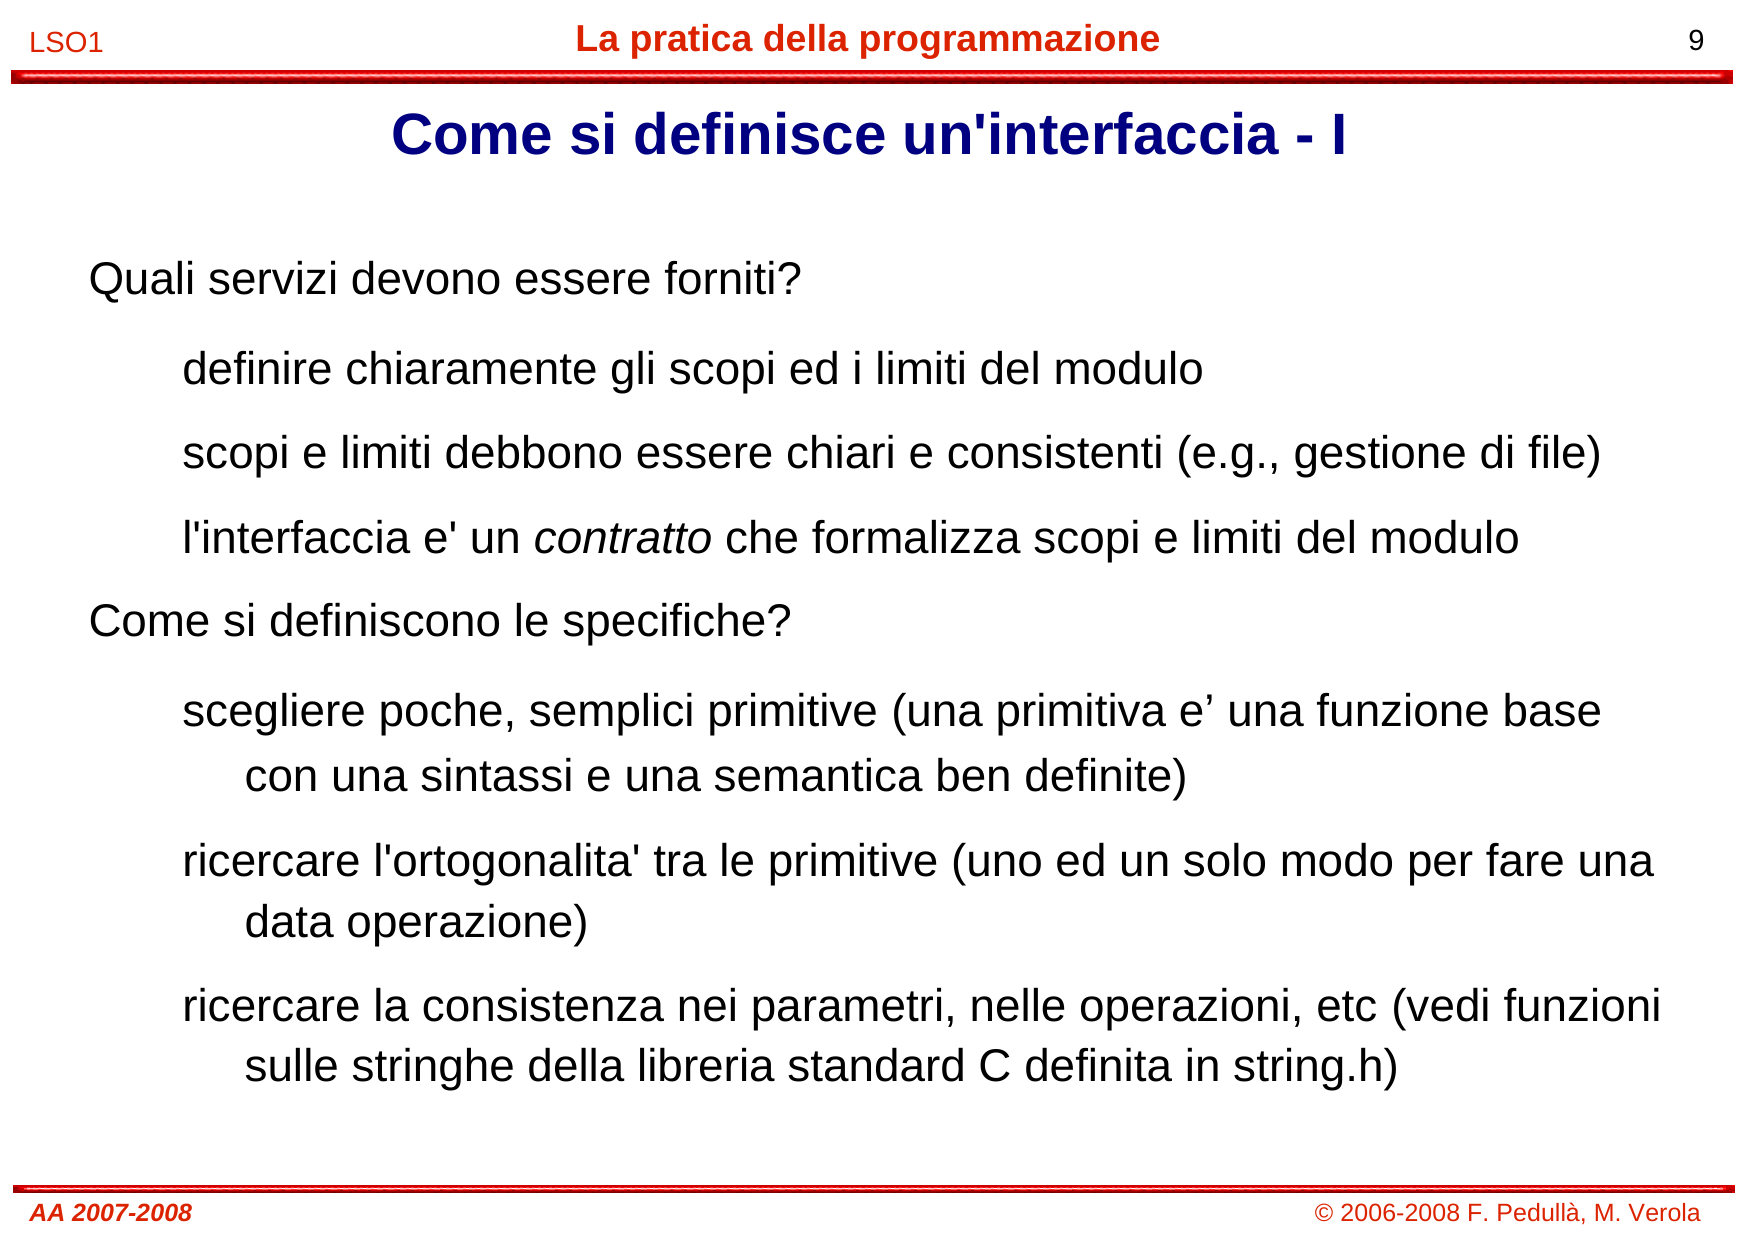

Come si definisce un'interfaccia - I
# Quali servizi devono essere forniti?
definire chiaramente gli scopi ed i limiti del modulo
scopi e limiti debbono essere chiari e consistenti (e.g., gestione di file)
l'interfaccia e' un contratto che formalizza scopi e limiti del modulo
Come si definiscono le specifiche?
scegliere poche, semplici primitive (una primitiva e’ una funzione base con una sintassi e una semantica ben definite)
ricercare l'ortogonalita' tra le primitive (uno ed un solo modo per fare una data operazione)
ricercare la consistenza nei parametri, nelle operazioni, etc (vedi funzioni sulle stringhe della libreria standard C definita in string.h)